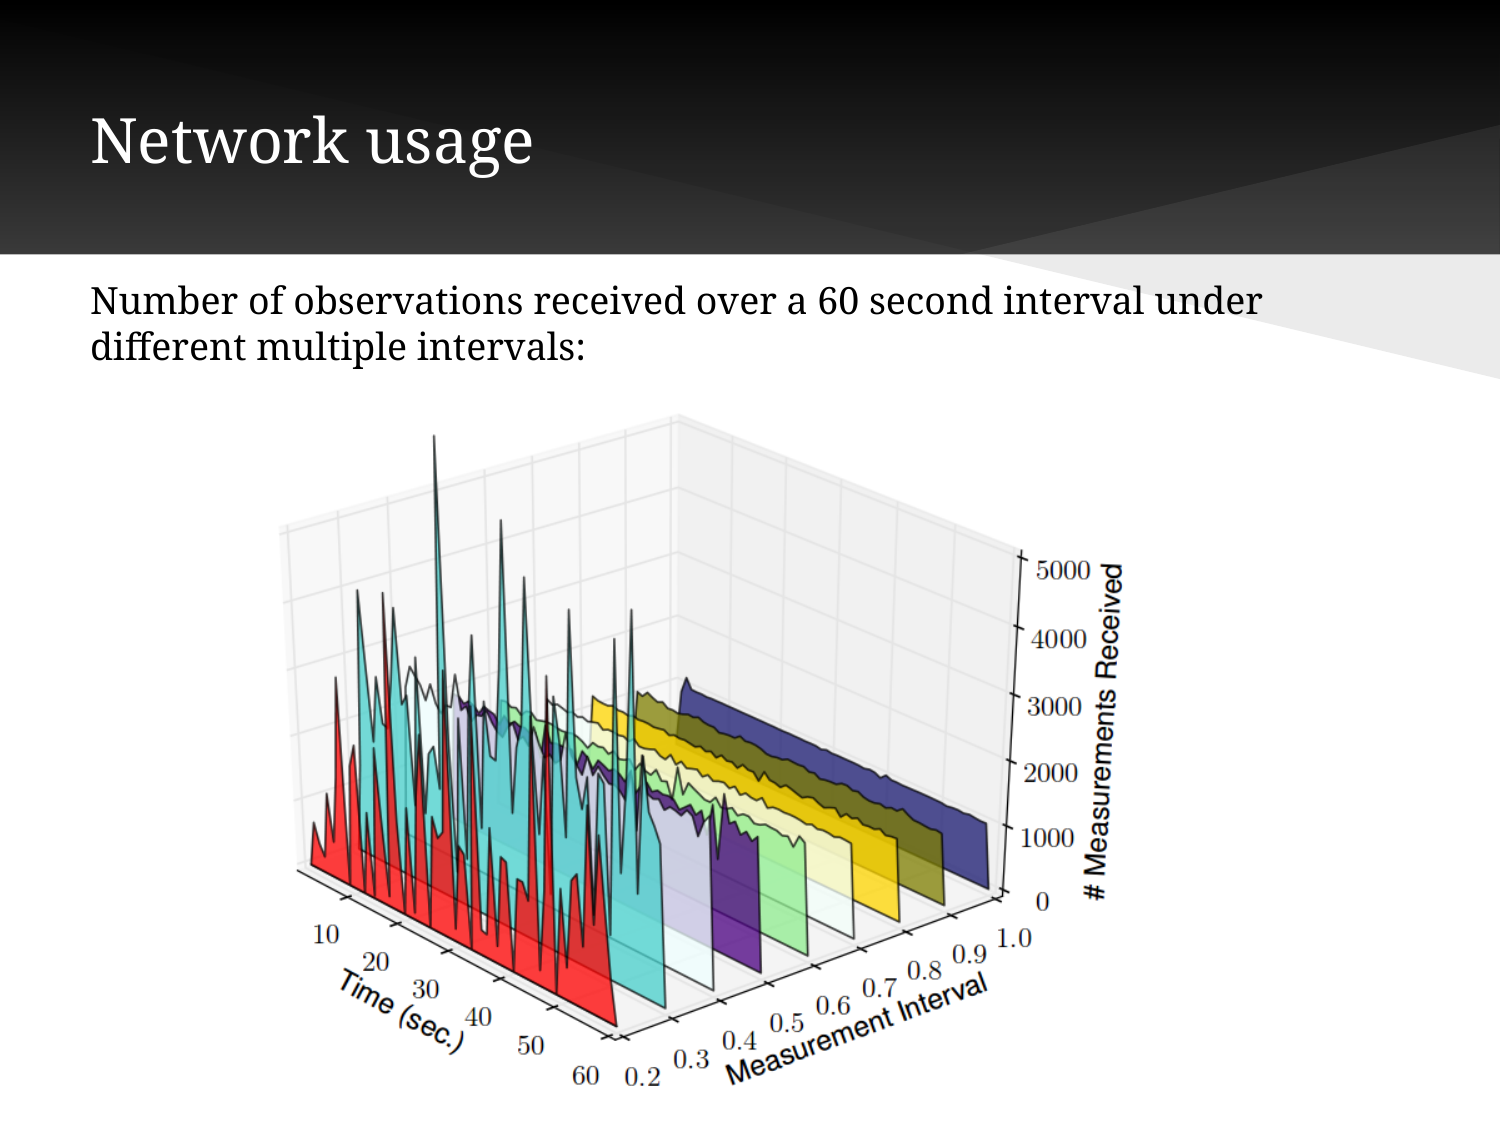

Network usage
# Number of observations received over a 60 second interval under different multiple intervals: